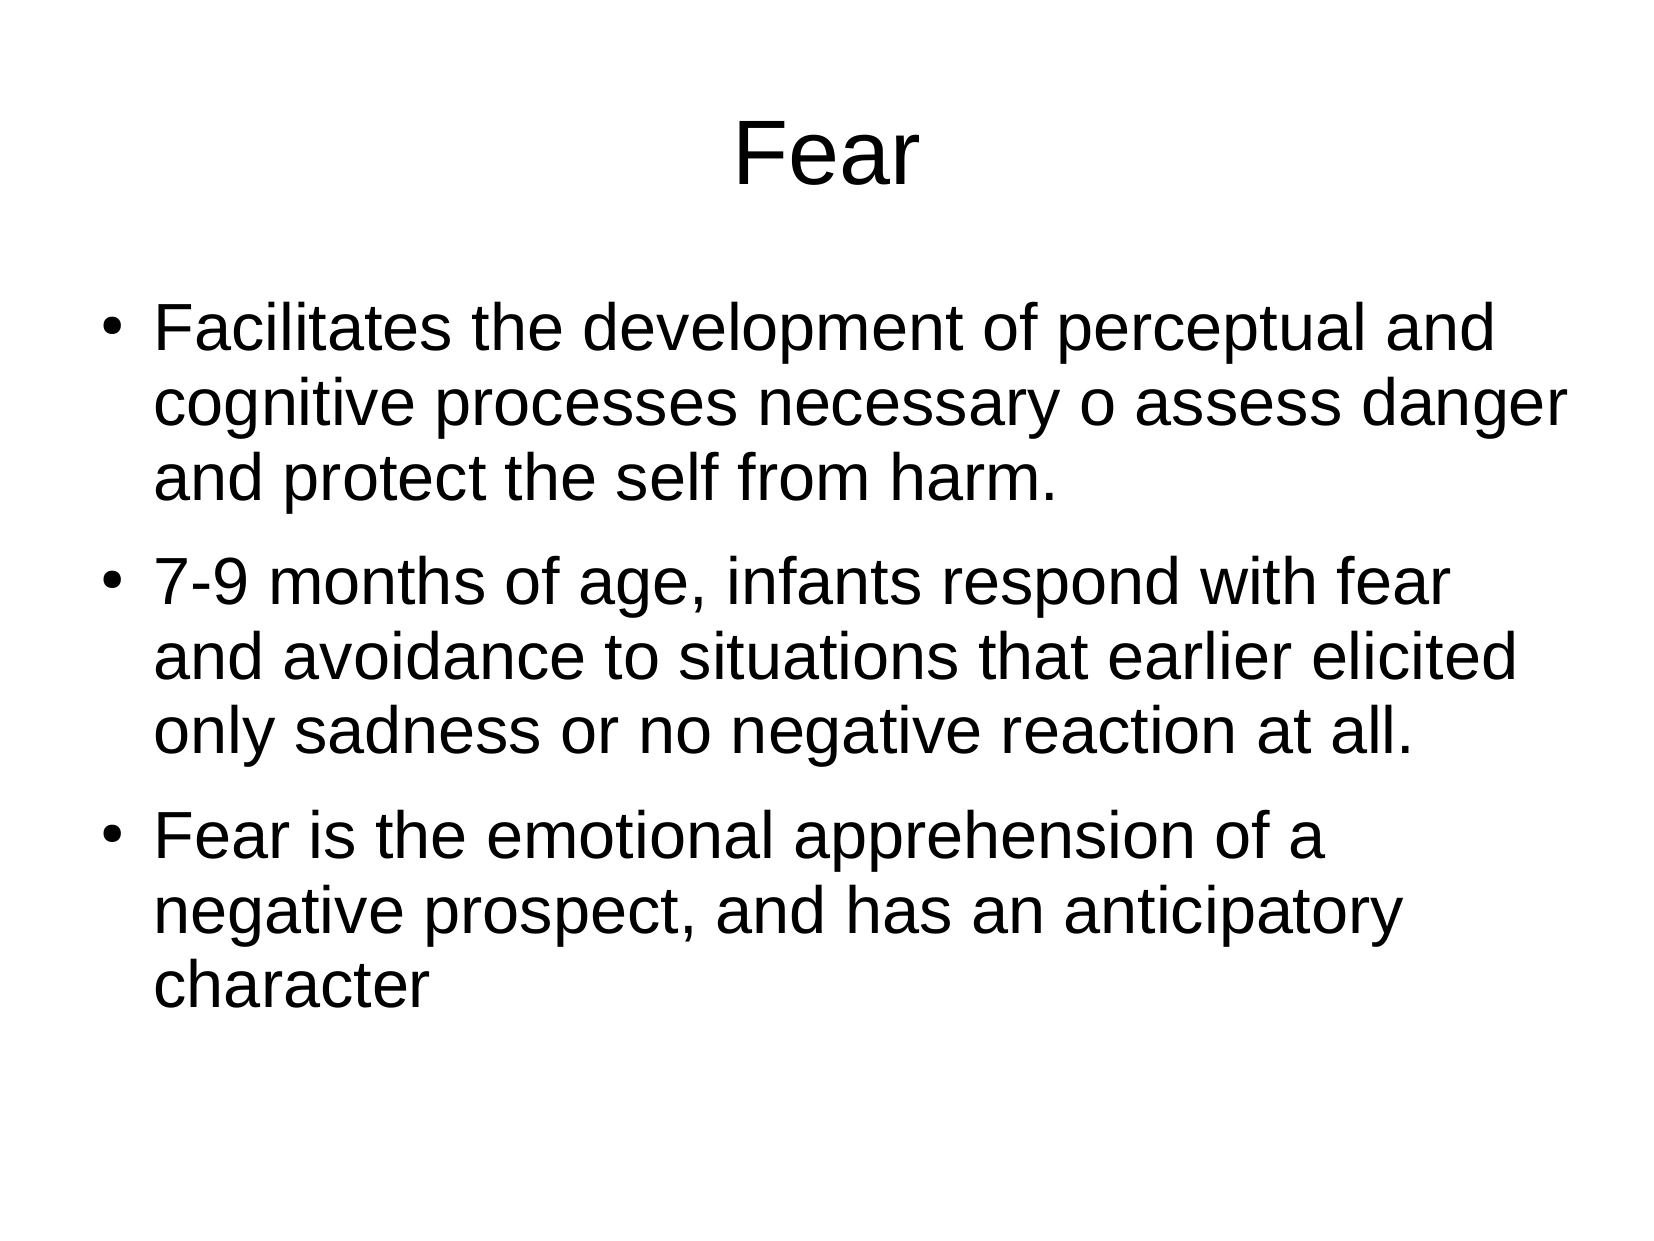

# Fear
Facilitates the development of perceptual and cognitive processes necessary o assess danger and protect the self from harm.
7-9 months of age, infants respond with fear and avoidance to situations that earlier elicited only sadness or no negative reaction at all.
Fear is the emotional apprehension of a negative prospect, and has an anticipatory character